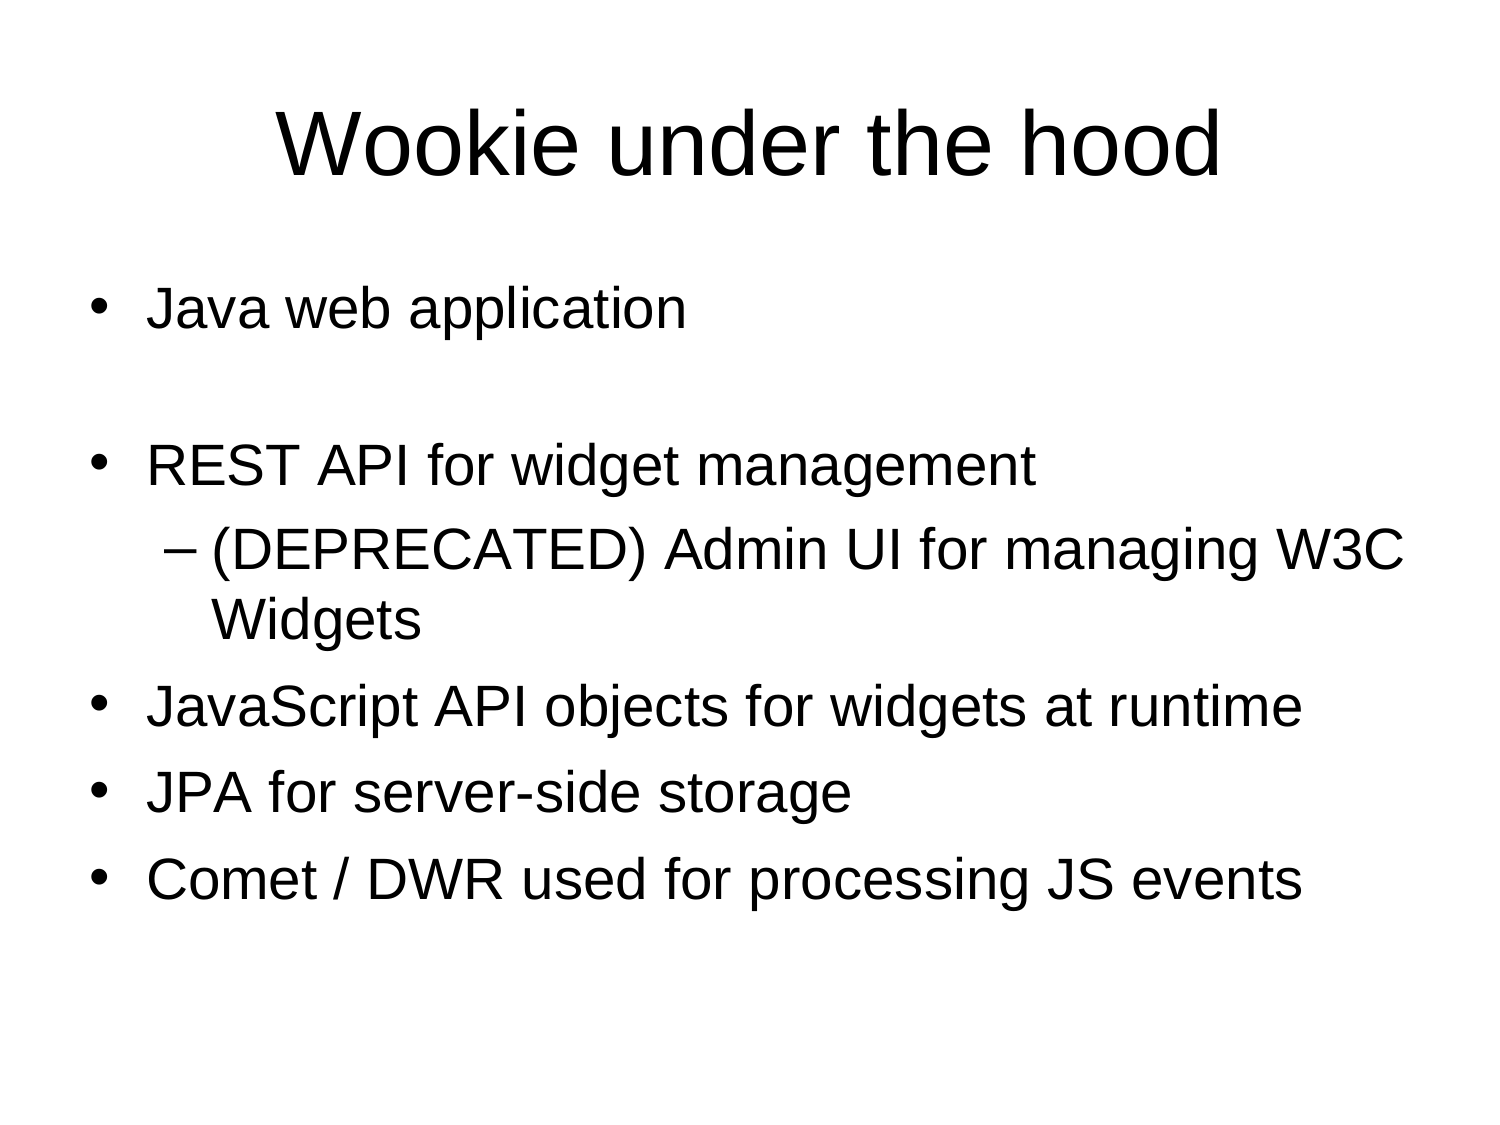

# Wookie under the hood
Java web application
REST API for widget management
(DEPRECATED) Admin UI for managing W3C Widgets
JavaScript API objects for widgets at runtime
JPA for server-side storage
Comet / DWR used for processing JS events